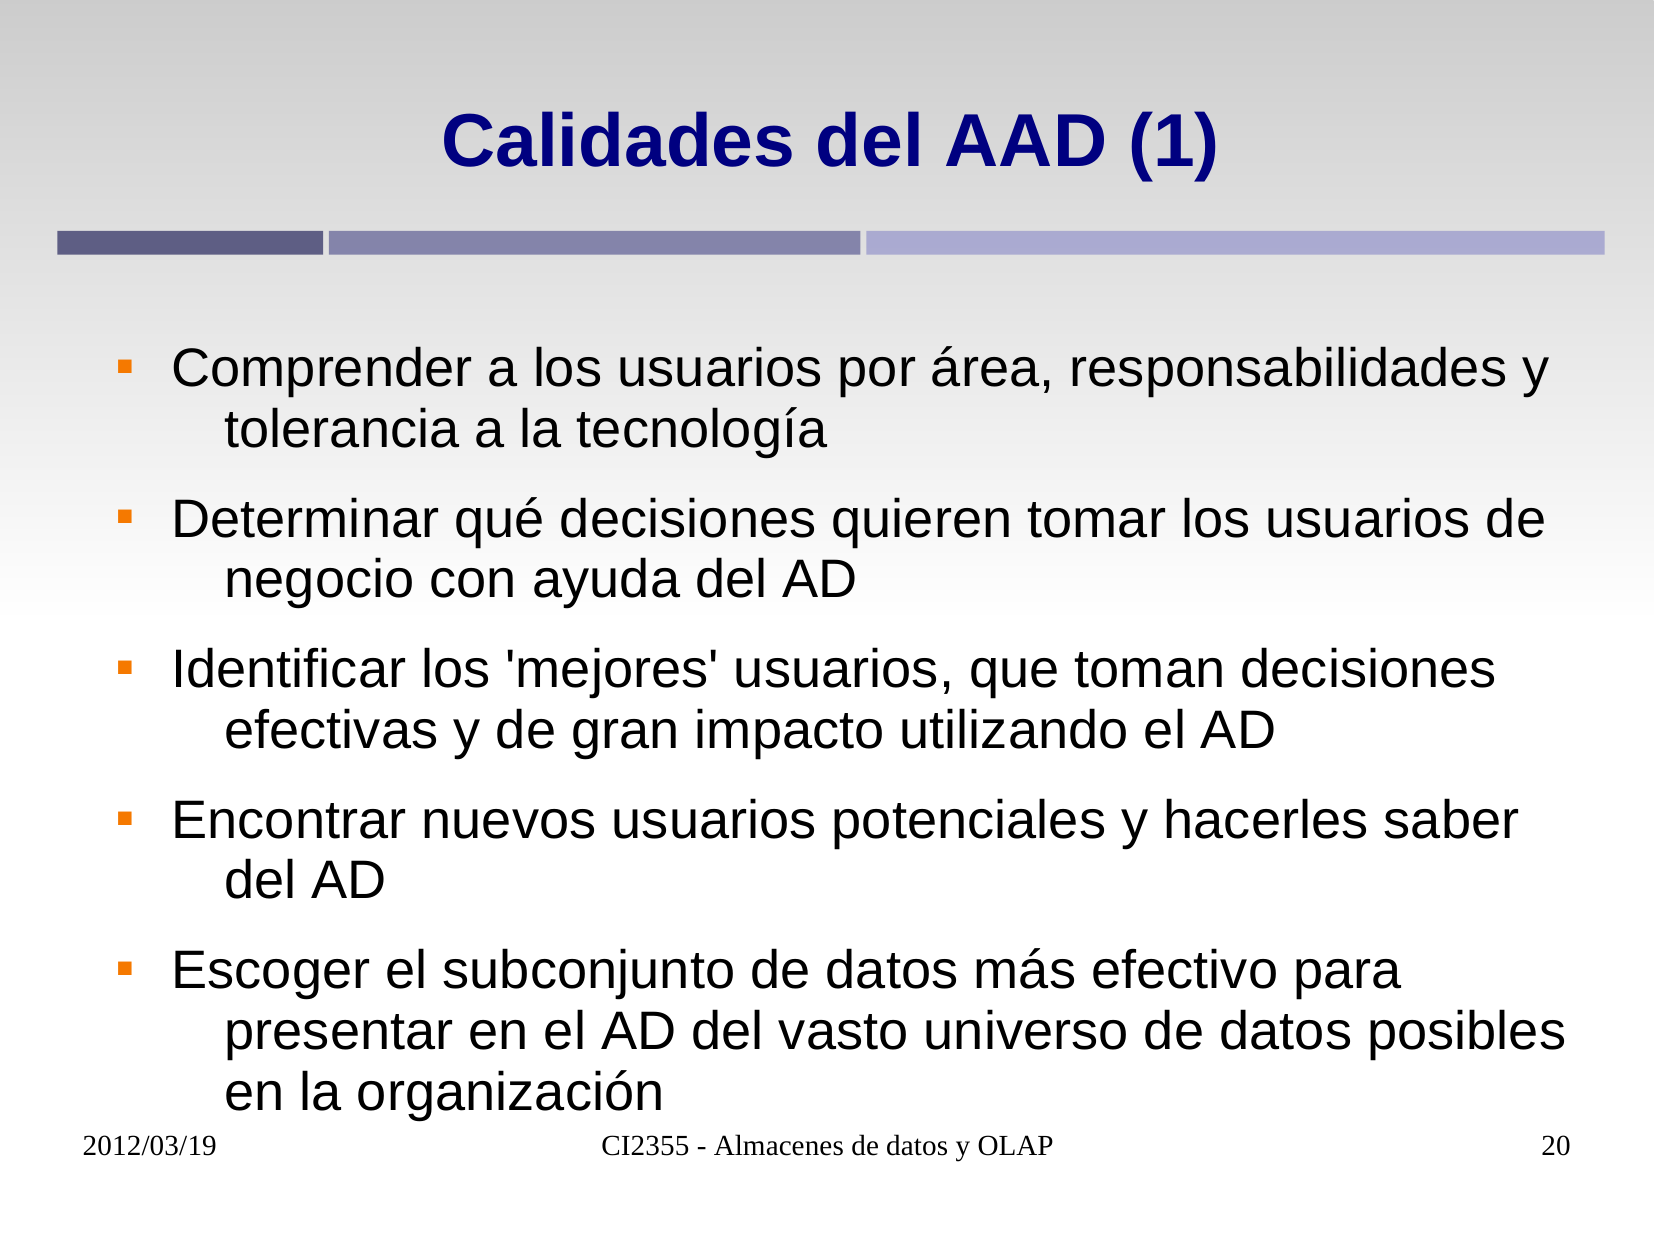

# Calidades del AAD (1)
Comprender a los usuarios por área, responsabilidades y tolerancia a la tecnología
Determinar qué decisiones quieren tomar los usuarios de negocio con ayuda del AD
Identificar los 'mejores' usuarios, que toman decisiones efectivas y de gran impacto utilizando el AD
Encontrar nuevos usuarios potenciales y hacerles saber del AD
Escoger el subconjunto de datos más efectivo para presentar en el AD del vasto universo de datos posibles en la organización
2012/03/19
CI2355 - Almacenes de datos y OLAP
20